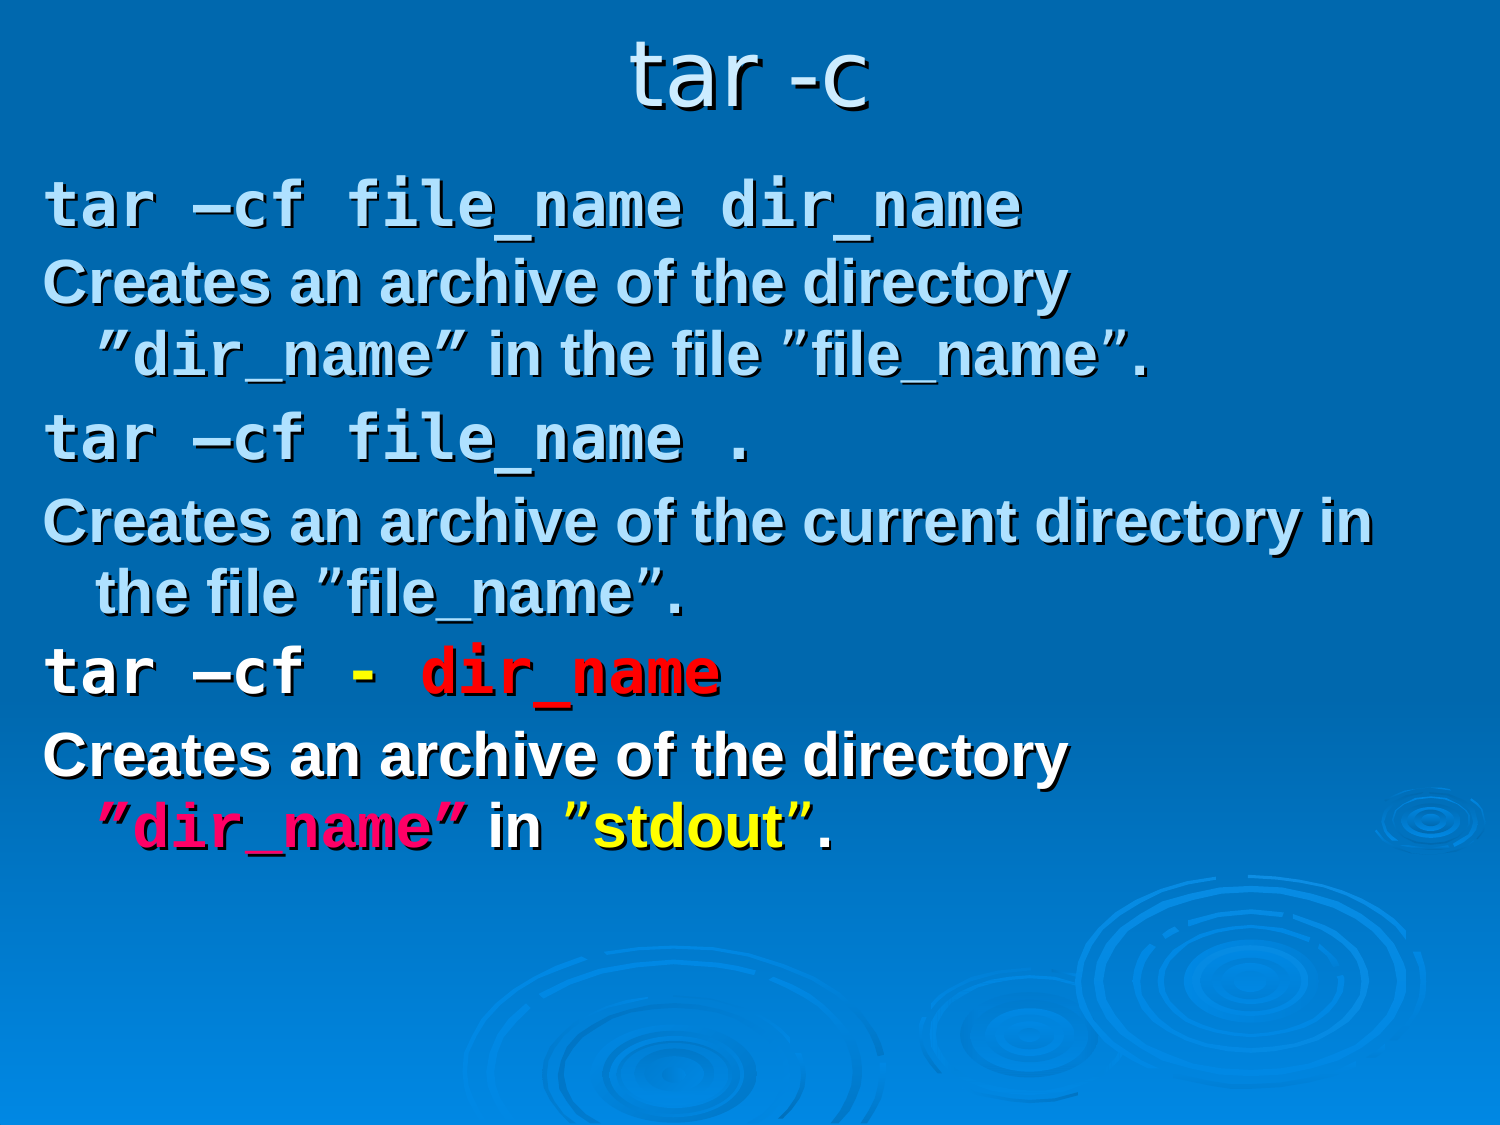

# tar -c
tar –cf file_name dir_name
Creates an archive of the directory ”dir_name” in the file ”file_name”.
tar –cf file_name .
Creates an archive of the current directory in the file ”file_name”.
tar –cf - dir_name
Creates an archive of the directory ”dir_name” in ”stdout”.